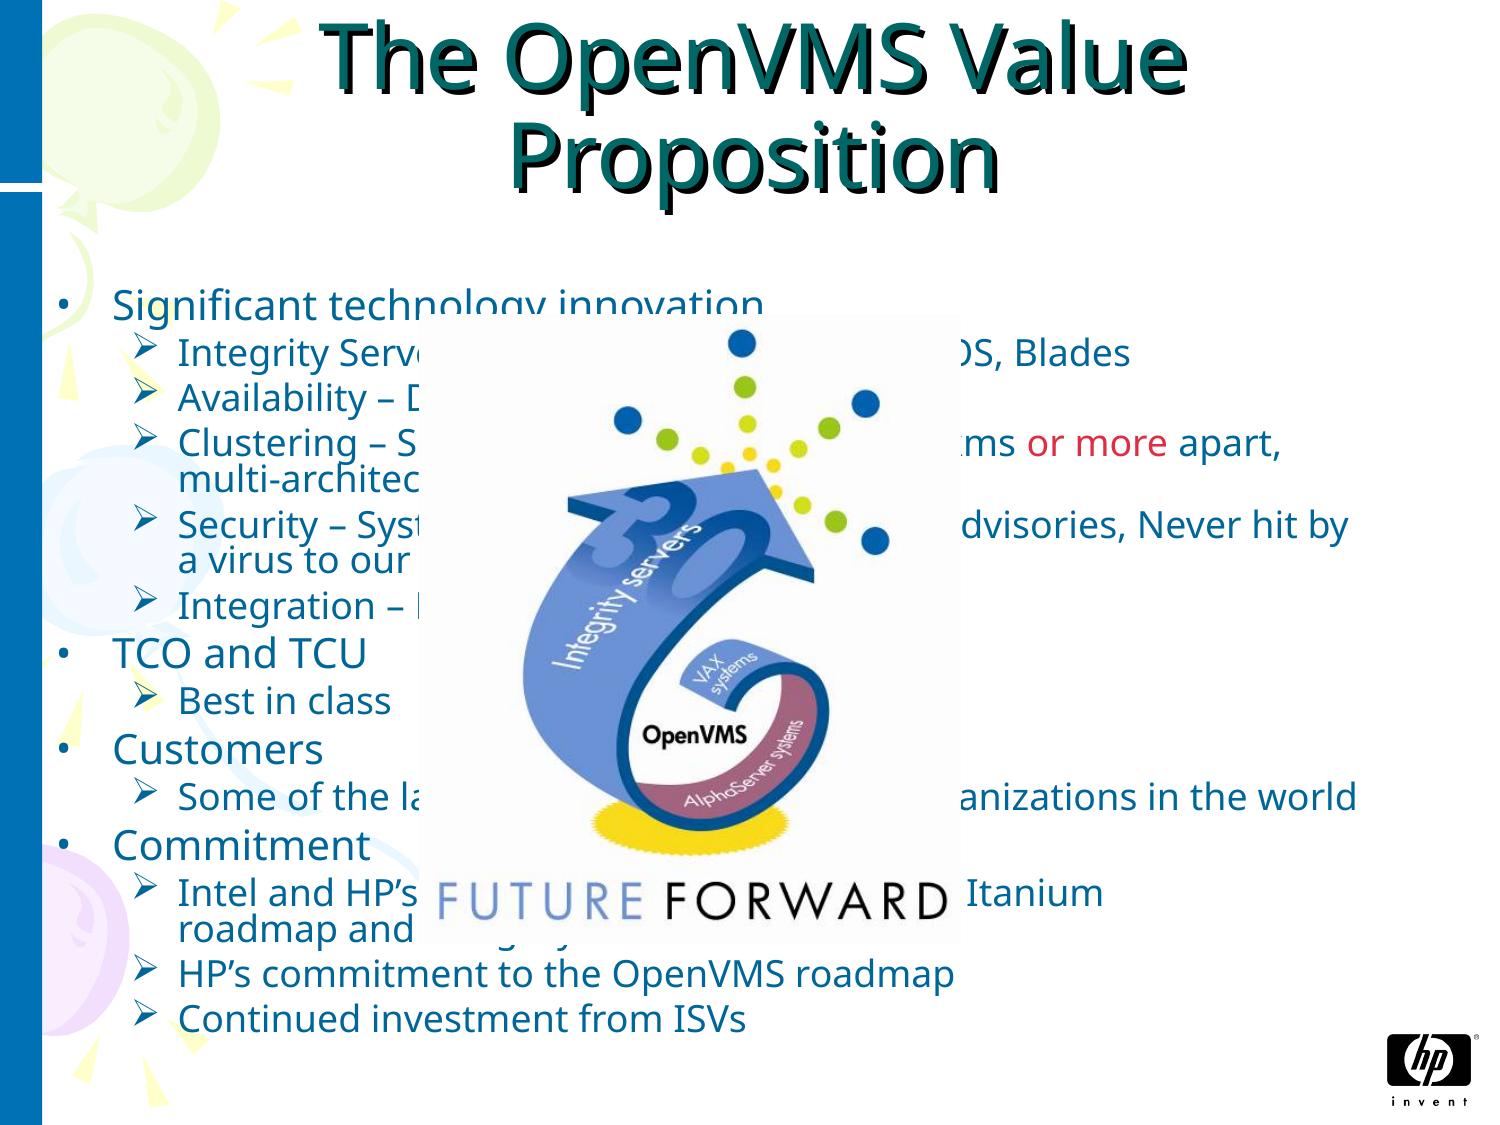

# The OpenVMS Value Proposition
Significant technology innovation
Integrity Servers – Industry standard, multi OS, Blades
Availability – Disaster Tolerant
Clustering – Scalable to 96 nodes up to 800 kms or more apart, multi-architecture
Security – System and Cluster, Fewest CERT advisories, Never hit by a virus to our knowledge
Integration – Premier technologies
TCO and TCU
Best in class
Customers
Some of the largest and most successful organizations in the world
Commitment
Intel and HP’s continued commitment to the Itanium
roadmap and Integrity servers
HP’s commitment to the OpenVMS roadmap
Continued investment from ISVs